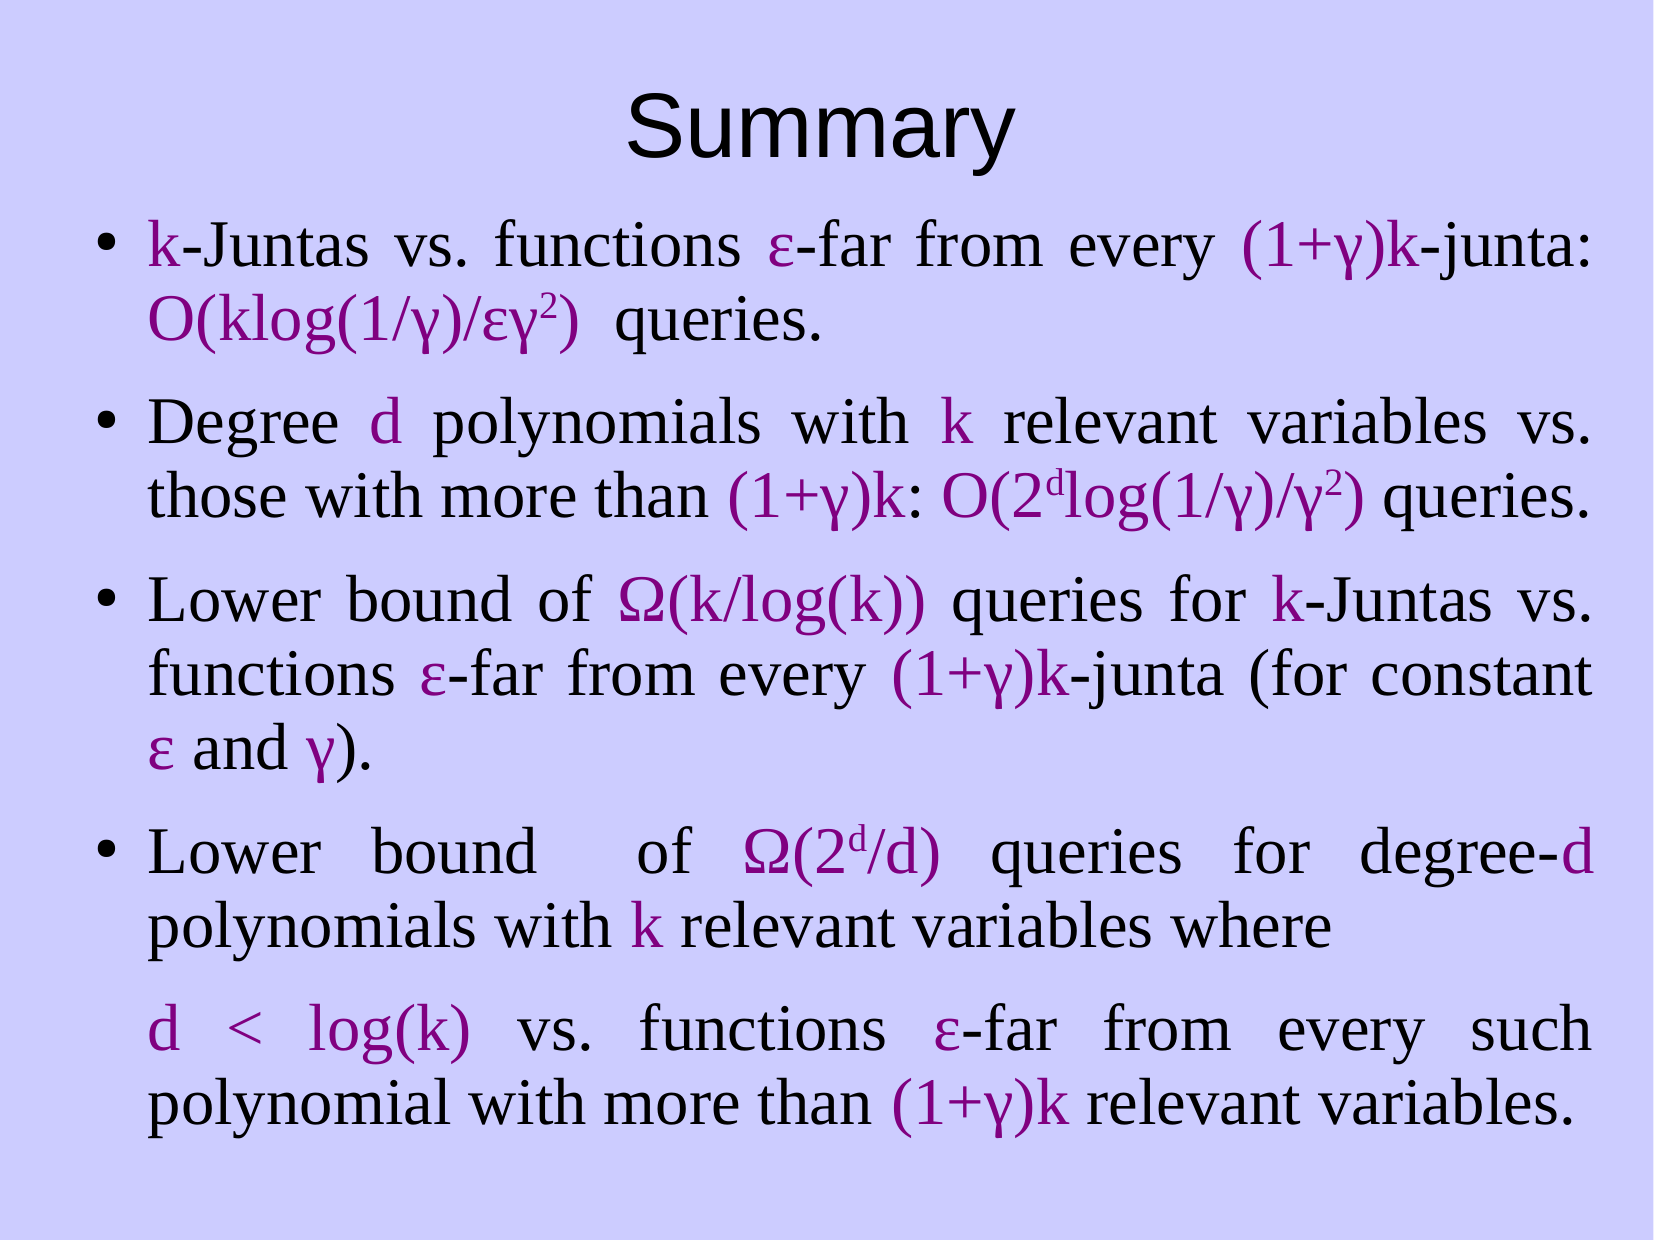

# Summary
k-Juntas vs. functions ε-far from every (1+γ)k-junta: O(klog(1/γ)/εγ2) queries.
Degree d polynomials with k relevant variables vs. those with more than (1+γ)k: O(2dlog(1/γ)/γ2) queries.
Lower bound of Ω(k/log(k)) queries for k-Juntas vs. functions ε-far from every (1+γ)k-junta (for constant ε and γ).
Lower bound of Ω(2d/d) queries for degree-d polynomials with k relevant variables where
d < log(k) vs. functions ε-far from every such polynomial with more than (1+γ)k relevant variables.